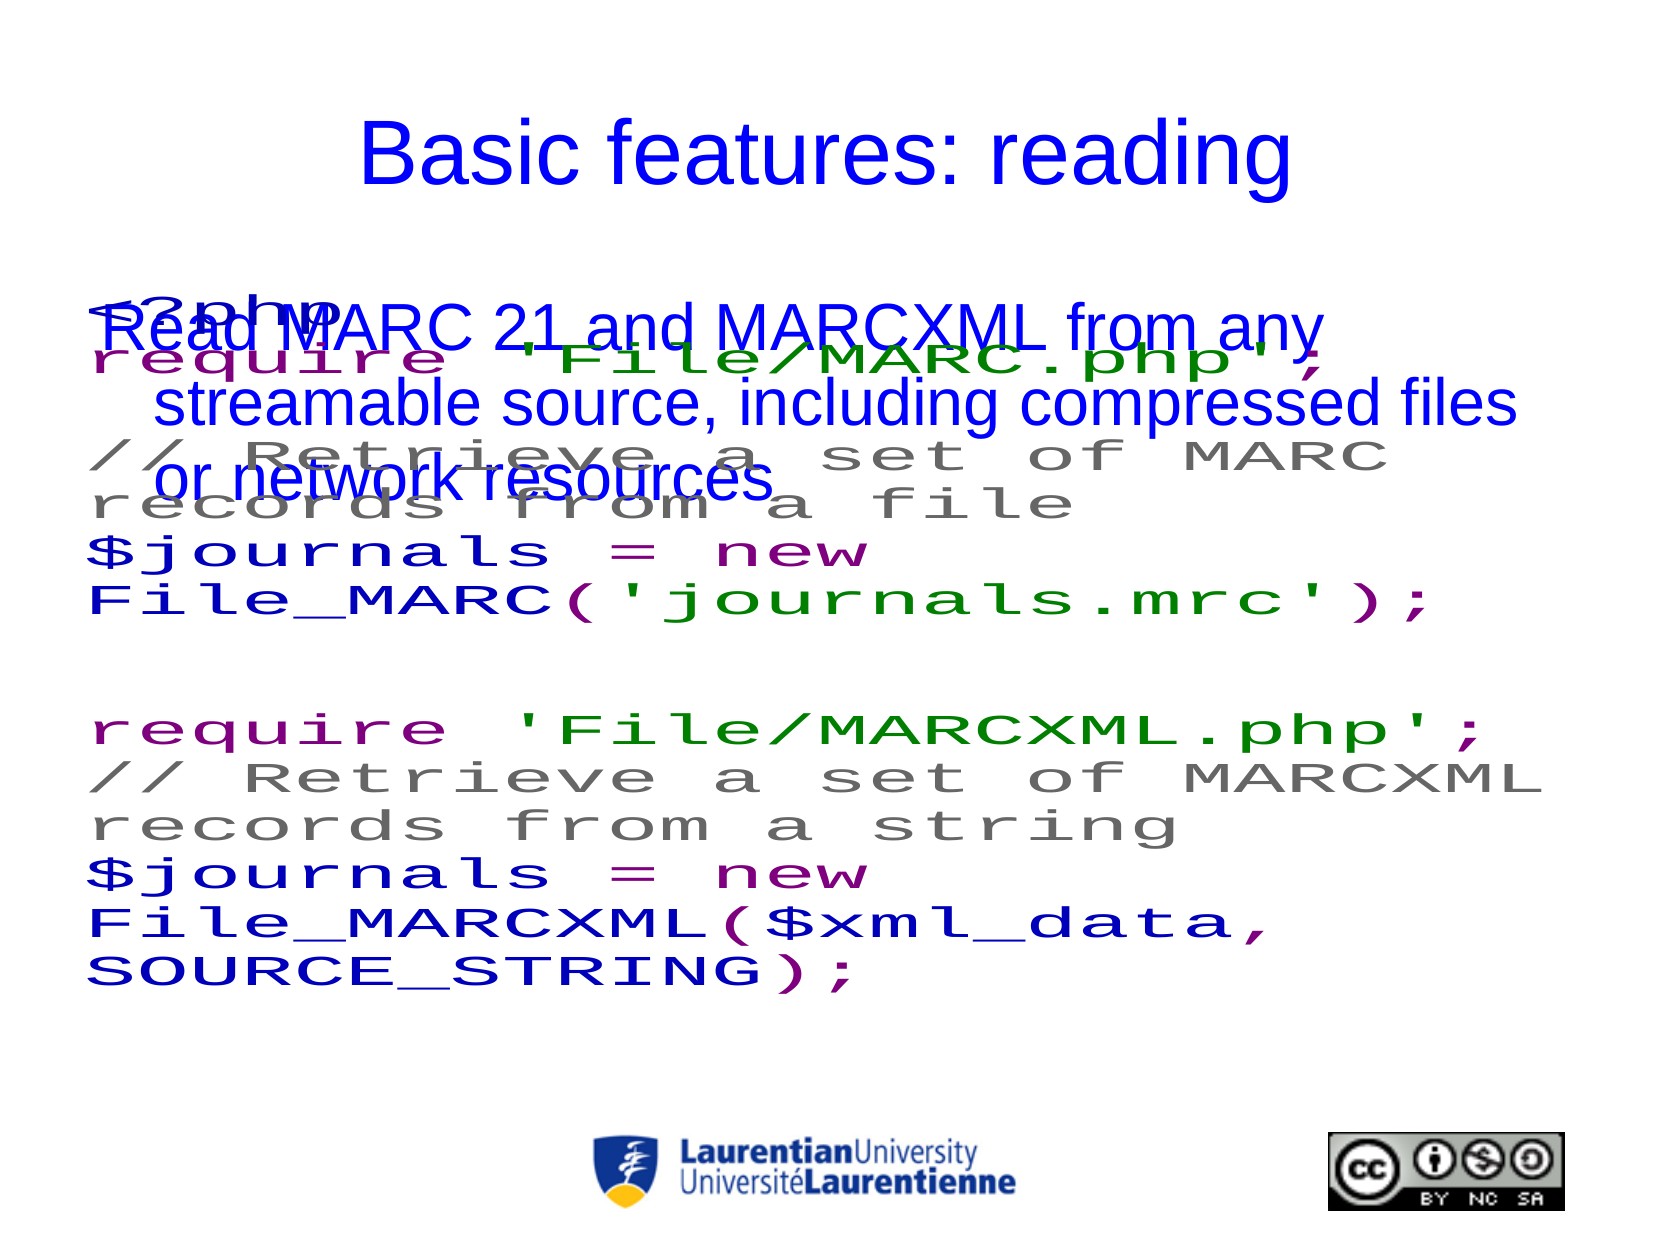

# Basic features: reading
Read MARC 21 and MARCXML from any streamable source, including compressed files or network resources